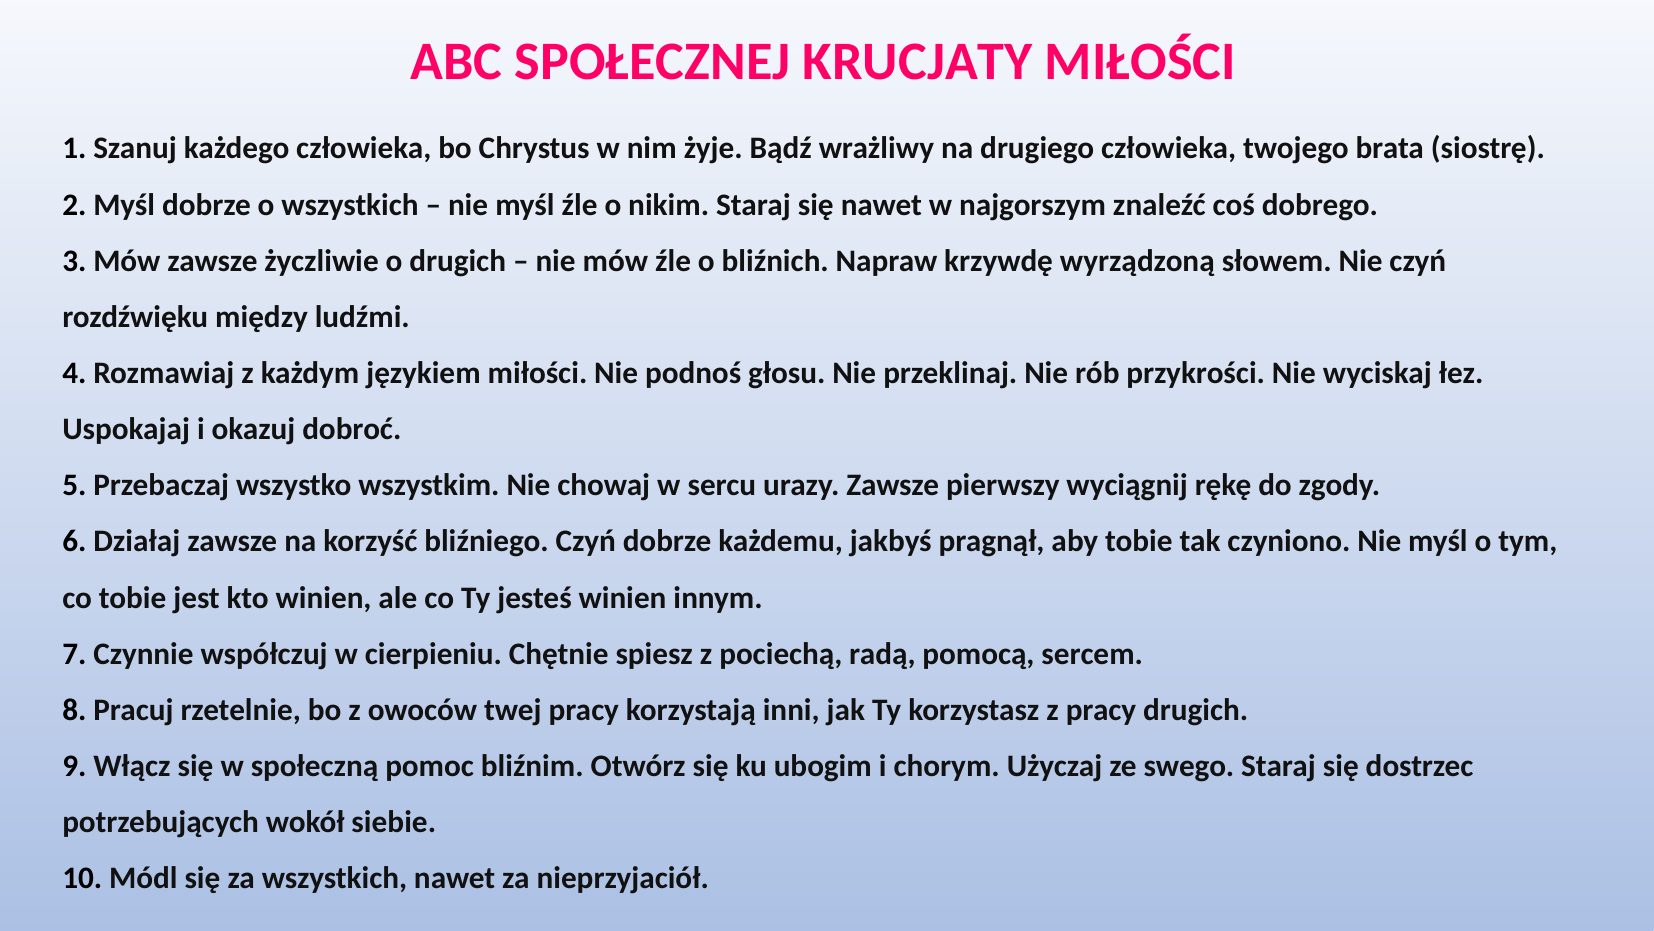

ABC SPOŁECZNEJ KRUCJATY MIŁOŚCI
 Szanuj każdego człowieka, bo Chrystus w nim żyje. Bądź wrażliwy na drugiego człowieka, twojego brata (siostrę).
 Myśl dobrze o wszystkich – nie myśl źle o nikim. Staraj się nawet w najgorszym znaleźć coś dobrego.
 Mów zawsze życzliwie o drugich – nie mów źle o bliźnich. Napraw krzywdę wyrządzoną słowem. Nie czyń rozdźwięku między ludźmi.
 Rozmawiaj z każdym językiem miłości. Nie podnoś głosu. Nie przeklinaj. Nie rób przykrości. Nie wyciskaj łez. Uspokajaj i okazuj dobroć.
 Przebaczaj wszystko wszystkim. Nie chowaj w sercu urazy. Zawsze pierwszy wyciągnij rękę do zgody.
 Działaj zawsze na korzyść bliźniego. Czyń dobrze każdemu, jakbyś pragnął, aby tobie tak czyniono. Nie myśl o tym, co tobie jest kto winien, ale co Ty jesteś winien innym.
 Czynnie współczuj w cierpieniu. Chętnie spiesz z pociechą, radą, pomocą, sercem.
 Pracuj rzetelnie, bo z owoców twej pracy korzystają inni, jak Ty korzystasz z pracy drugich.
 Włącz się w społeczną pomoc bliźnim. Otwórz się ku ubogim i chorym. Użyczaj ze swego. Staraj się dostrzec potrzebujących wokół siebie.
 Módl się za wszystkich, nawet za nieprzyjaciół.